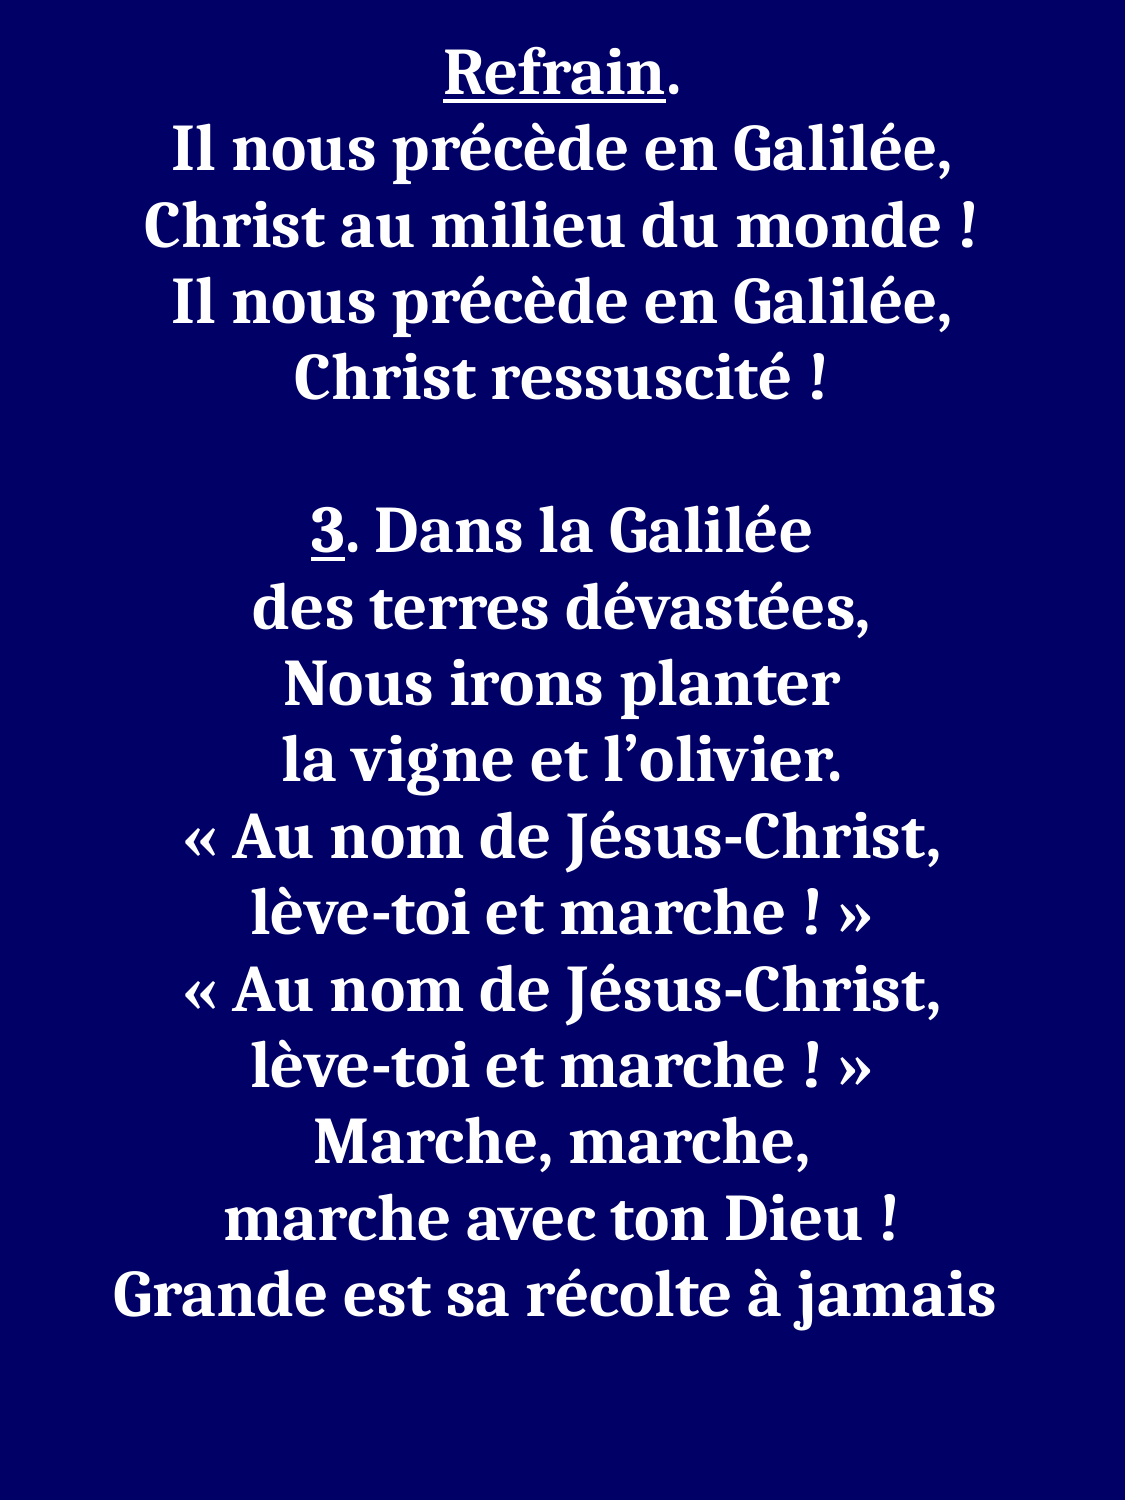

Refrain.
Il nous précède en Galilée,
Christ au milieu du monde !
Il nous précède en Galilée,
Christ ressuscité !
3. Dans la Galilée
des terres dévastées,
Nous irons planter
la vigne et l’olivier.
« Au nom de Jésus-Christ,
lève-toi et marche ! »
« Au nom de Jésus-Christ,
lève-toi et marche ! »
Marche, marche,
marche avec ton Dieu !
Grande est sa récolte à jamais